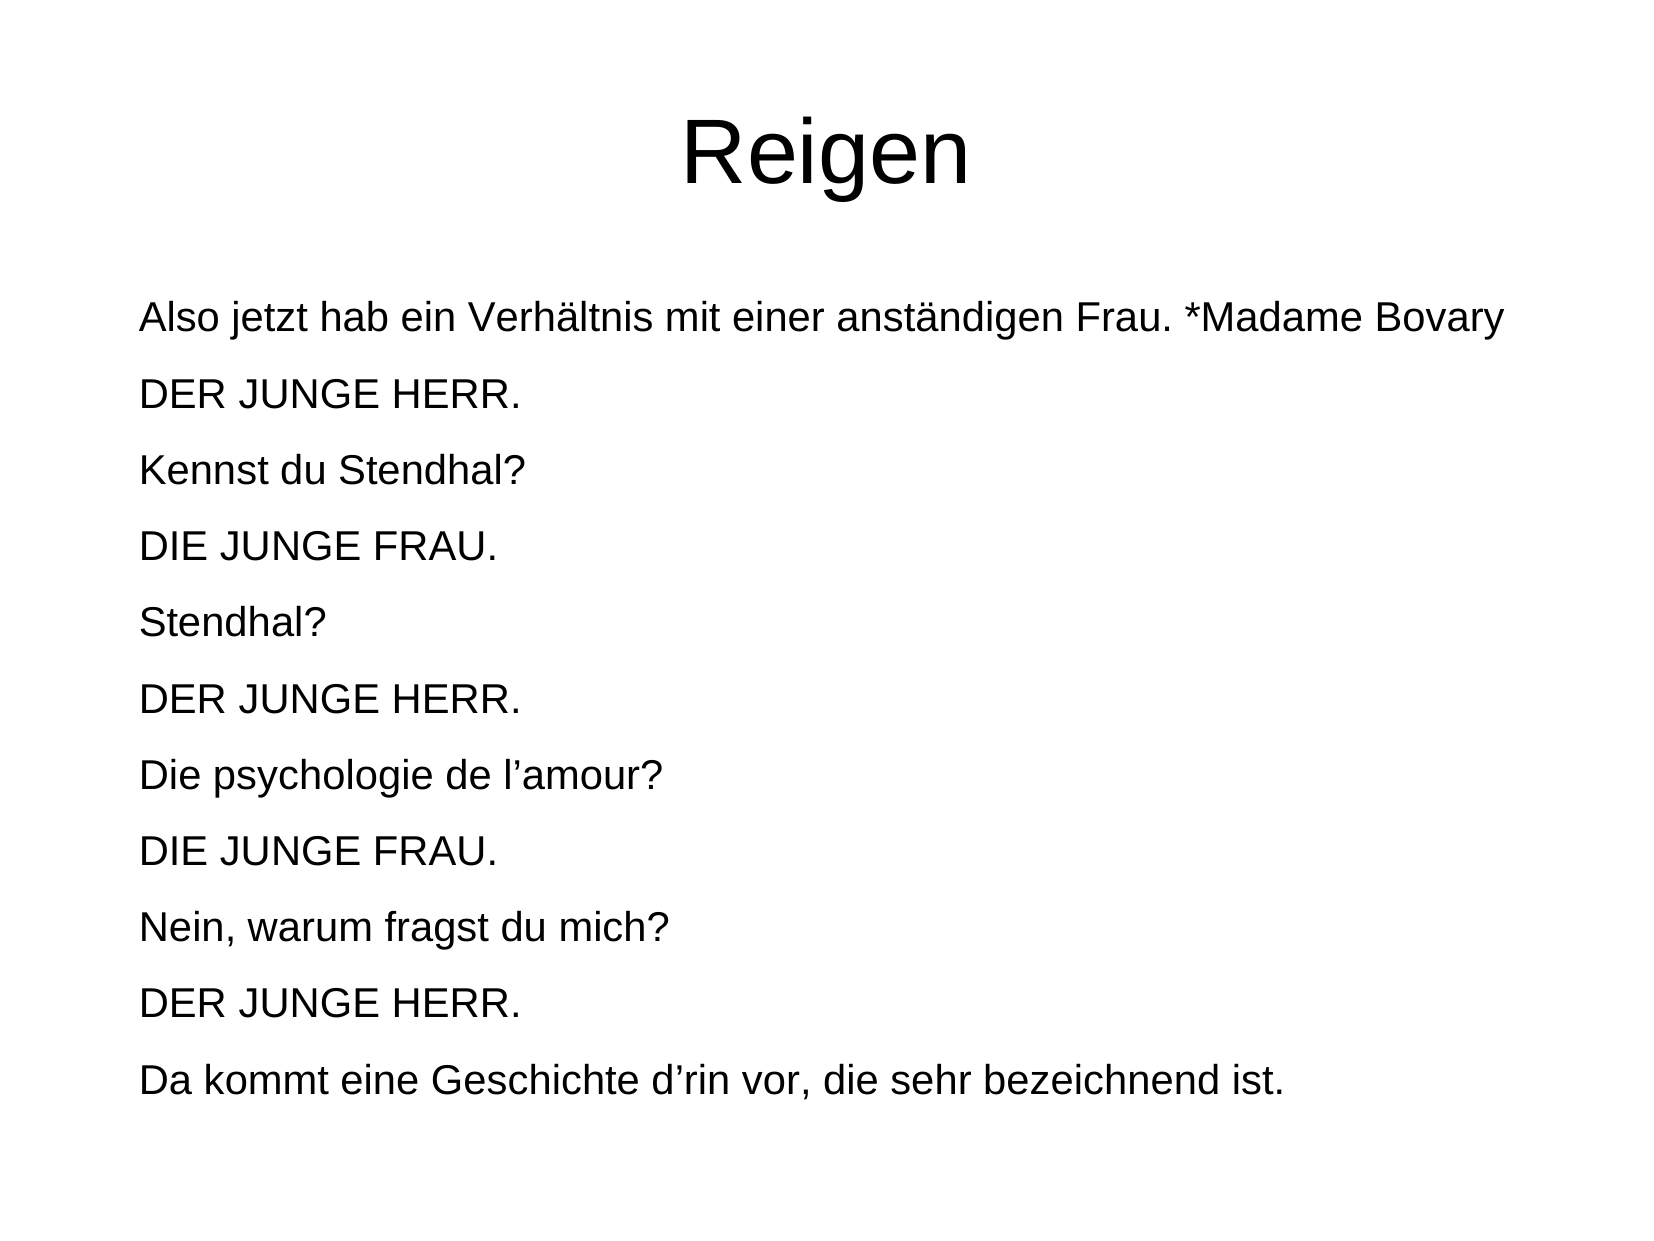

# Reigen
Also jetzt hab ein Verhältnis mit einer anständigen Frau. *Madame Bovary
DER JUNGE HERR.
Kennst du Stendhal?
DIE JUNGE FRAU.
Stendhal?
DER JUNGE HERR.
Die psychologie de l’amour?
DIE JUNGE FRAU.
Nein, warum fragst du mich?
DER JUNGE HERR.
Da kommt eine Geschichte d’rin vor, die sehr bezeichnend ist.